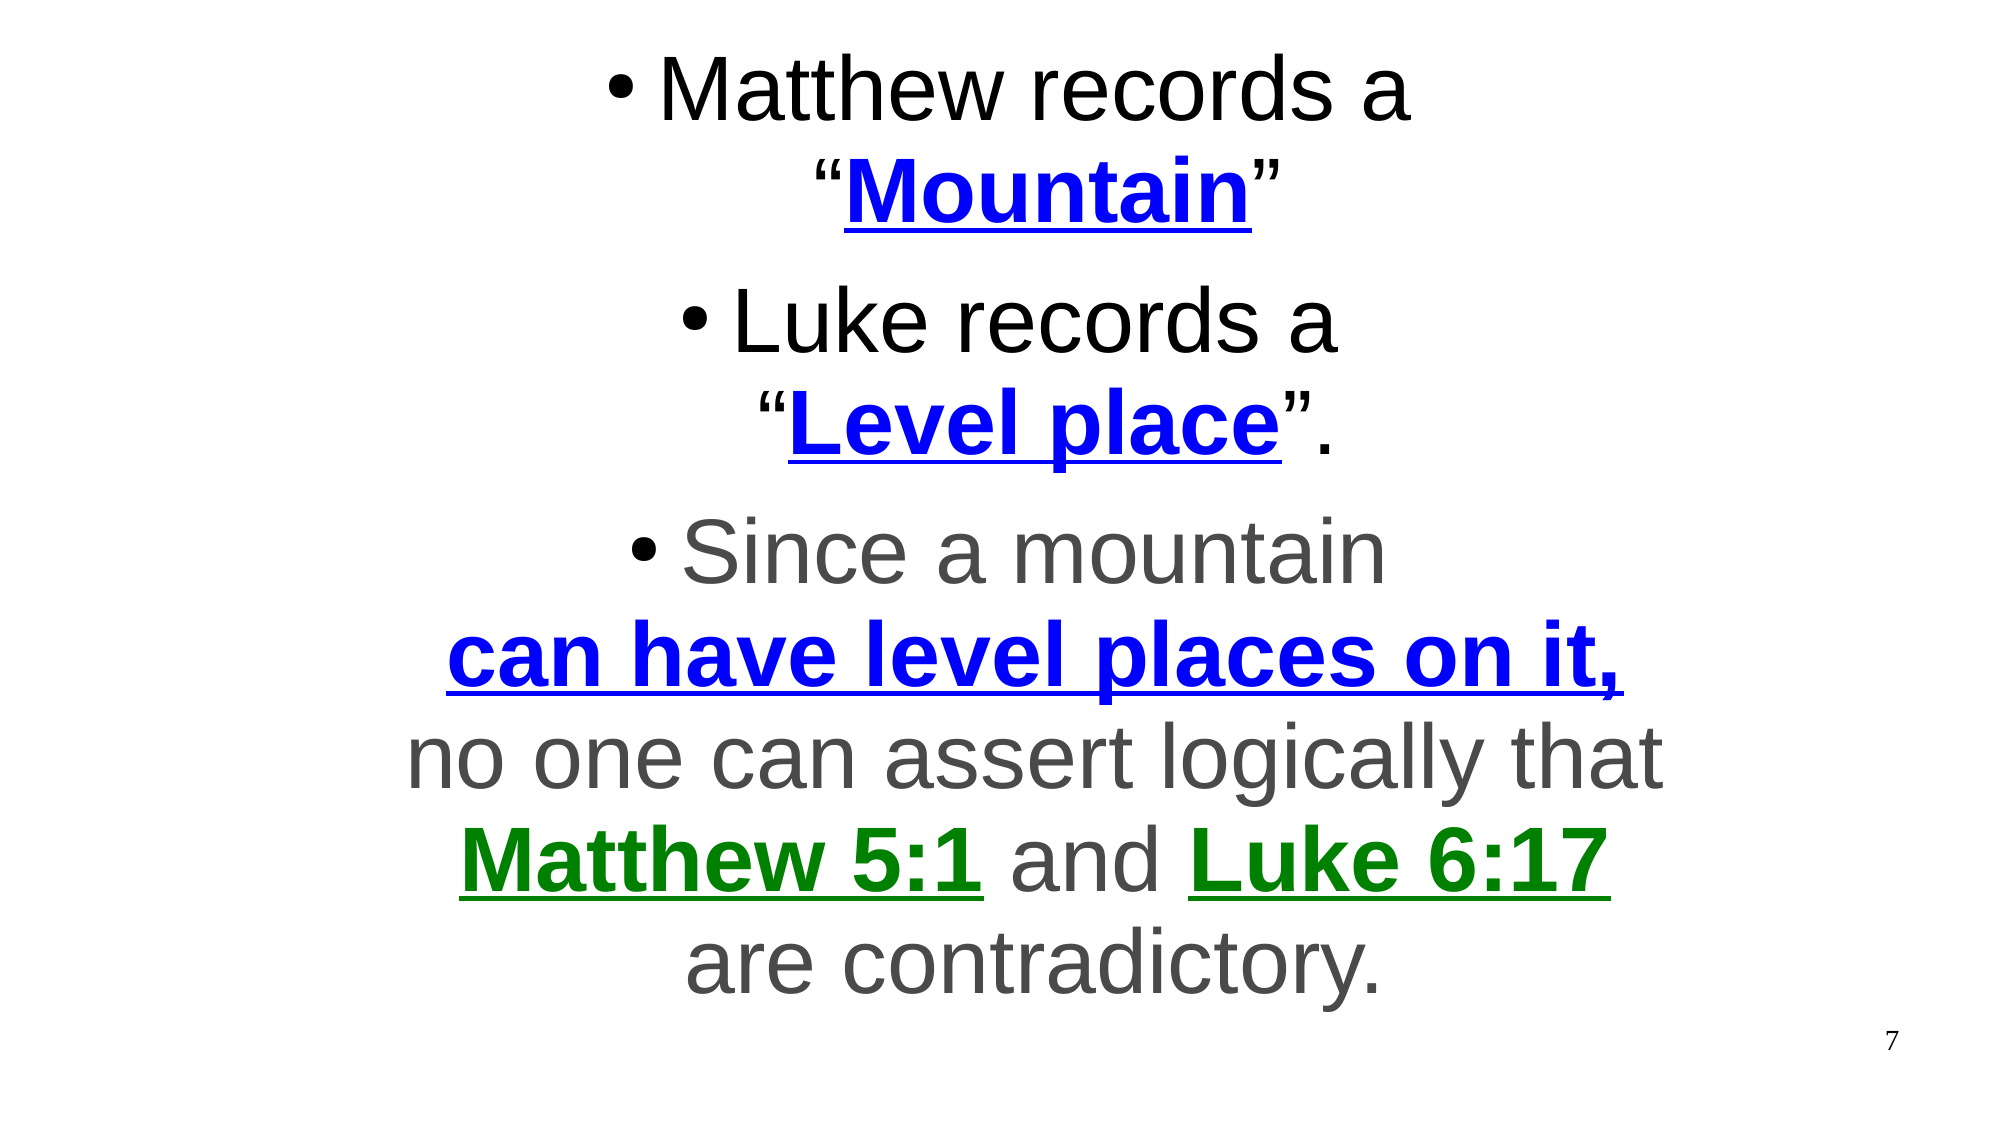

# Matthew records a “Mountain”
Luke records a
“Level place”.
Since a mountain
can have level places on it,
no one can assert logically that
Matthew 5:1 and Luke 6:17
are contradictory.
7